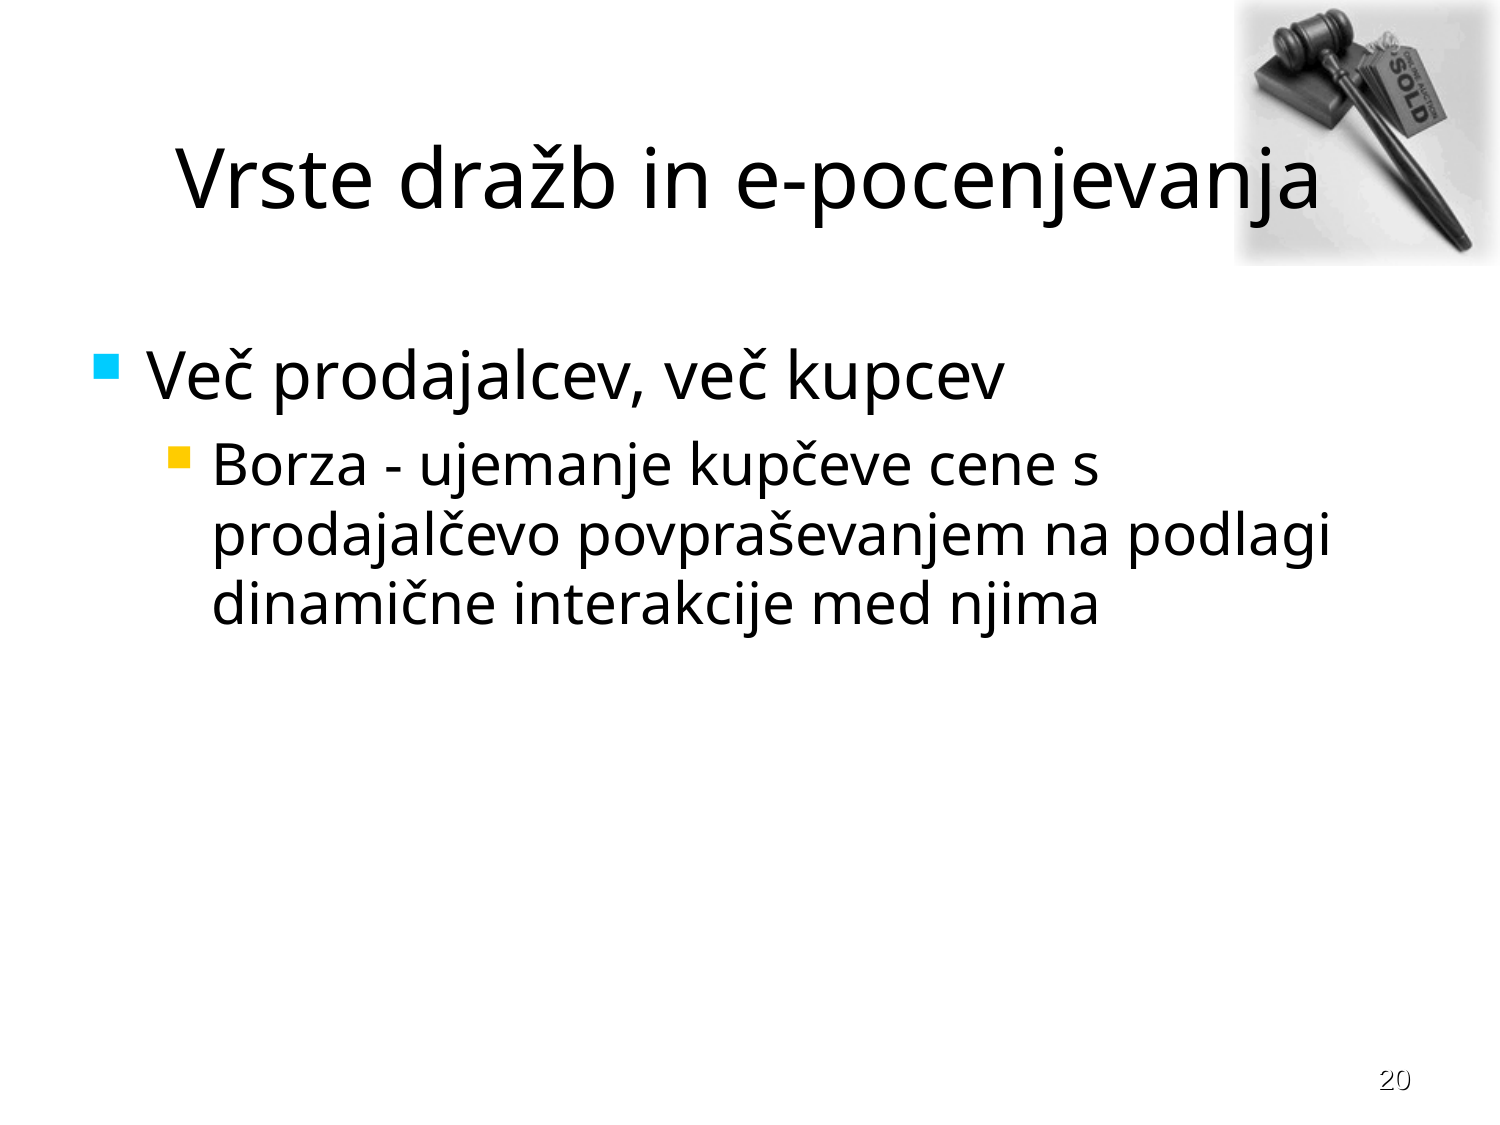

# Vrste dražb in e-pocenjevanja
Več prodajalcev, več kupcev
Borza - ujemanje kupčeve cene s prodajalčevo povpraševanjem na podlagi dinamične interakcije med njima